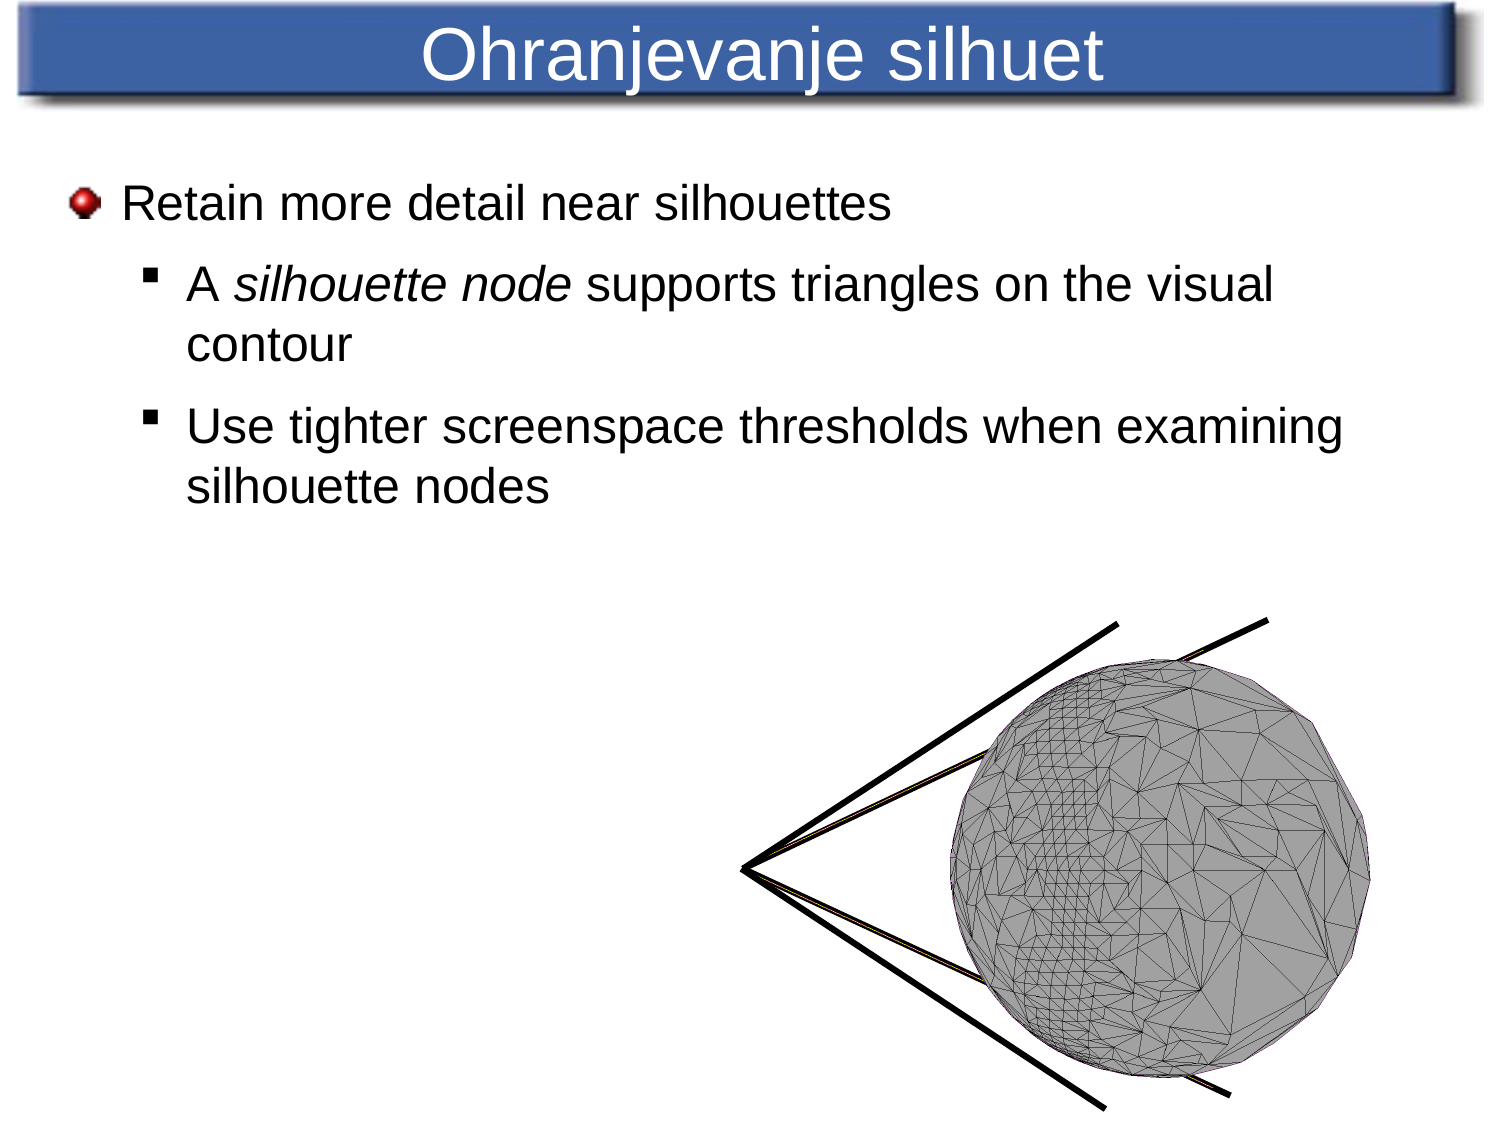

# Ohranjevanje silhuet
Retain more detail near silhouettes
A silhouette node supports triangles on the visual contour
Use tighter screenspace thresholds when examining silhouette nodes